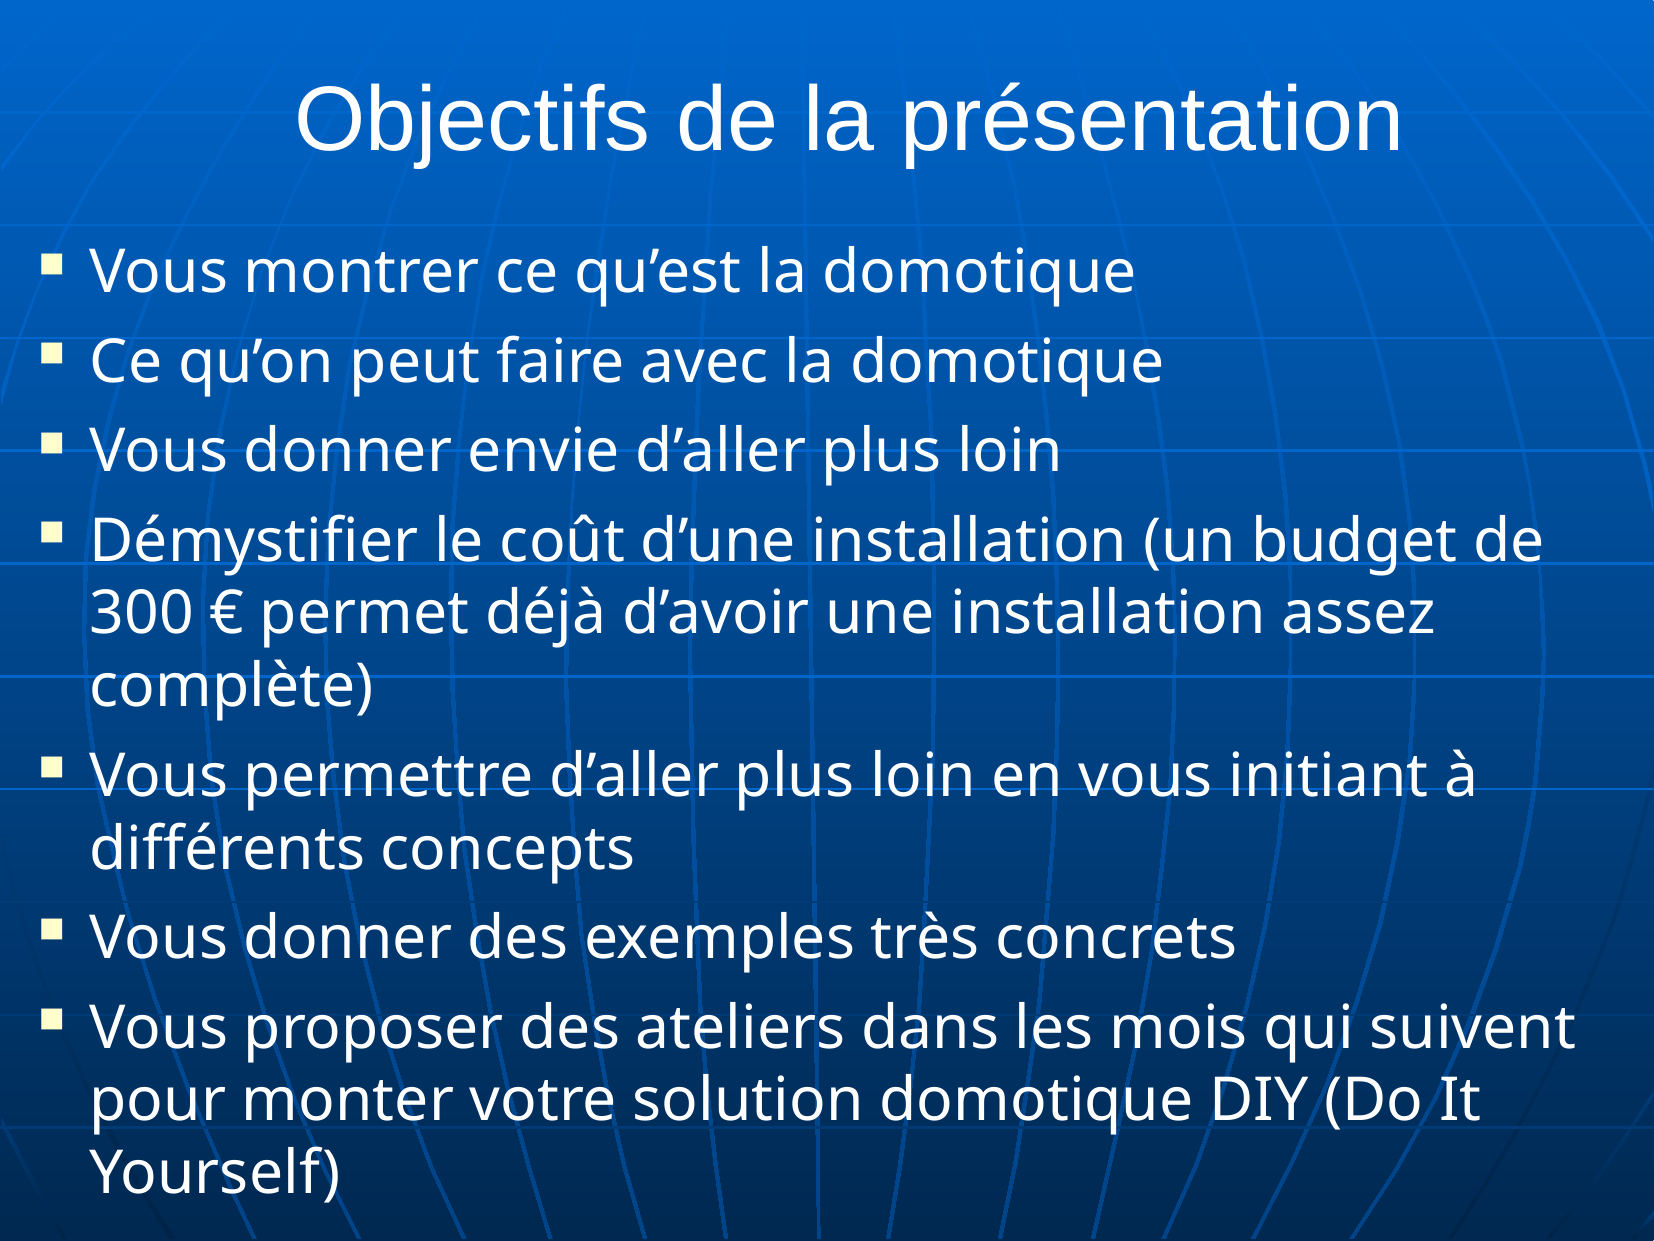

# Objectifs de la présentation
Vous montrer ce qu’est la domotique
Ce qu’on peut faire avec la domotique
Vous donner envie d’aller plus loin
Démystifier le coût d’une installation (un budget de 300 € permet déjà d’avoir une installation assez complète)
Vous permettre d’aller plus loin en vous initiant à différents concepts
Vous donner des exemples très concrets
Vous proposer des ateliers dans les mois qui suivent pour monter votre solution domotique DIY (Do It Yourself)